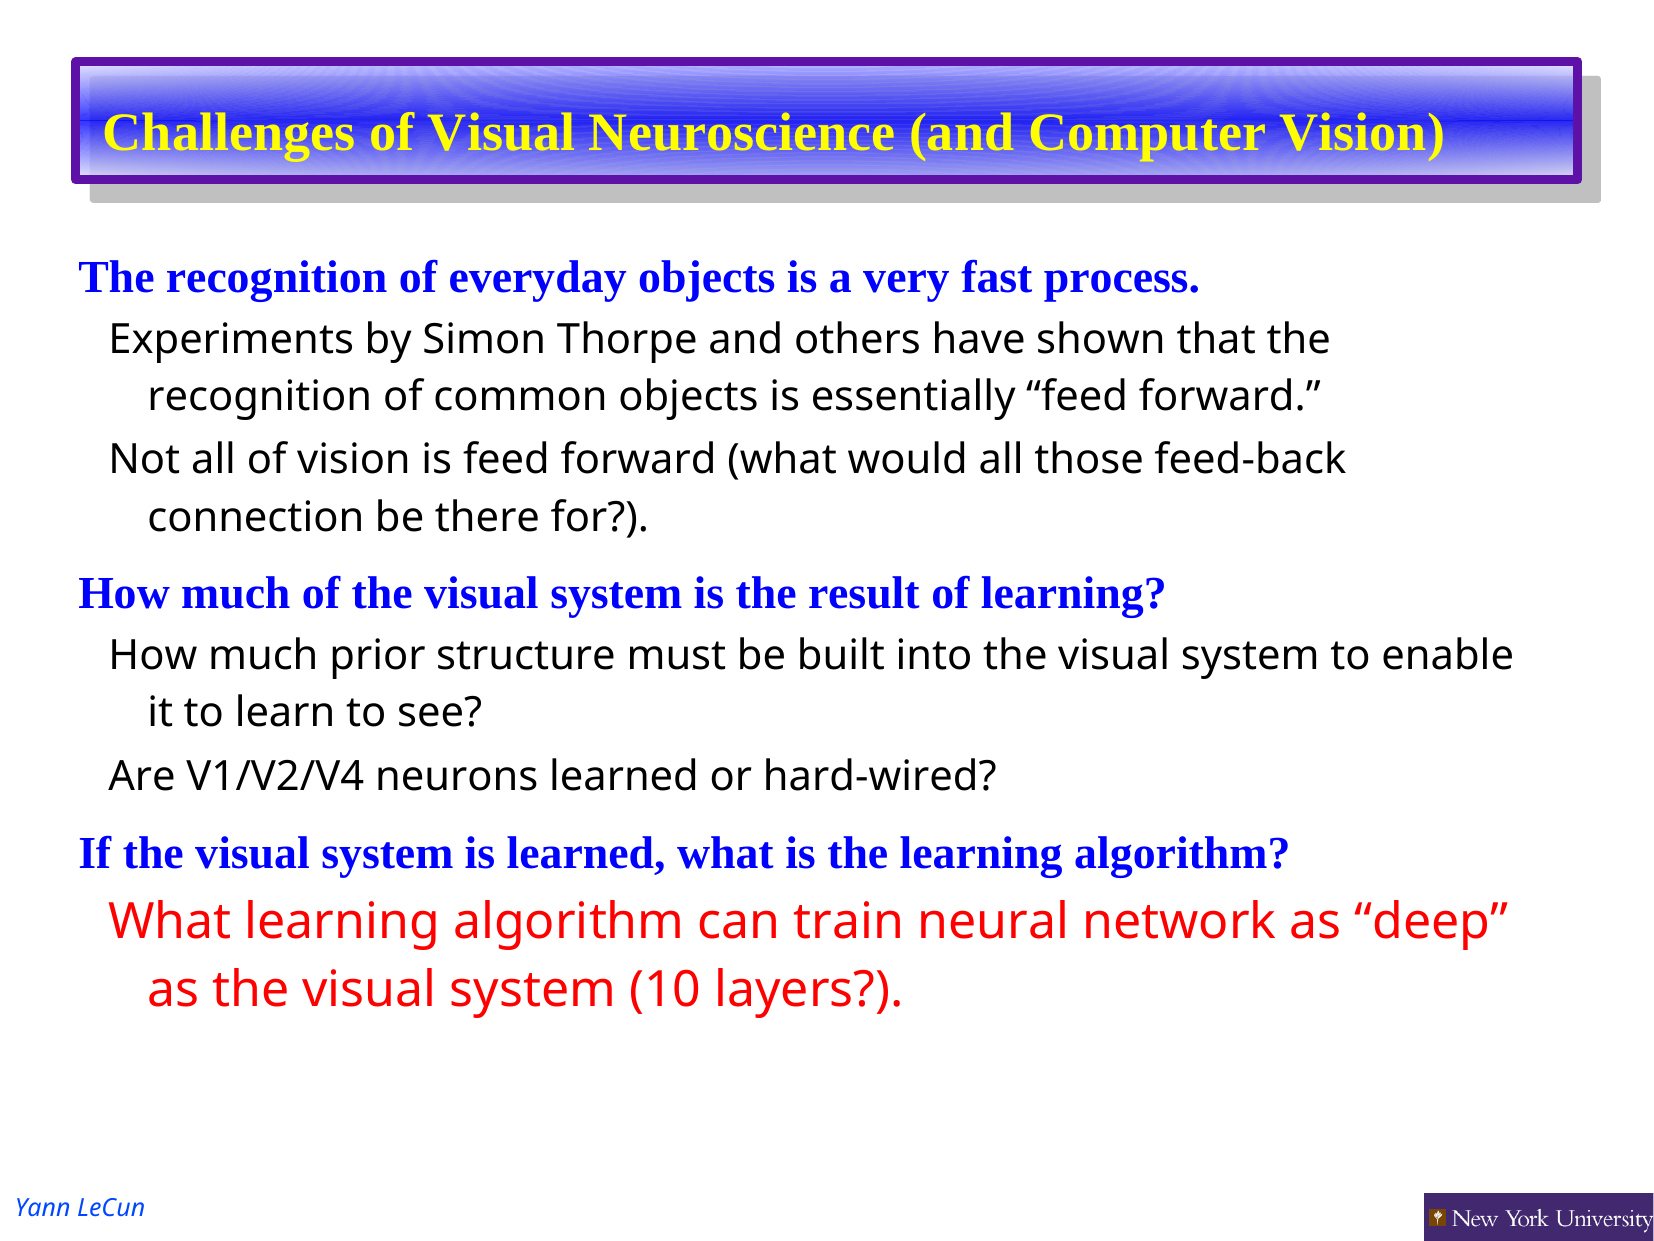

# Challenges of Visual Neuroscience (and Computer Vision)
The recognition of everyday objects is a very fast process.
Experiments by Simon Thorpe and others have shown that the recognition of common objects is essentially “feed forward.”
Not all of vision is feed forward (what would all those feed-back connection be there for?).
How much of the visual system is the result of learning?
How much prior structure must be built into the visual system to enable it to learn to see?
Are V1/V2/V4 neurons learned or hard-wired?
If the visual system is learned, what is the learning algorithm?
What learning algorithm can train neural network as “deep” as the visual system (10 layers?).